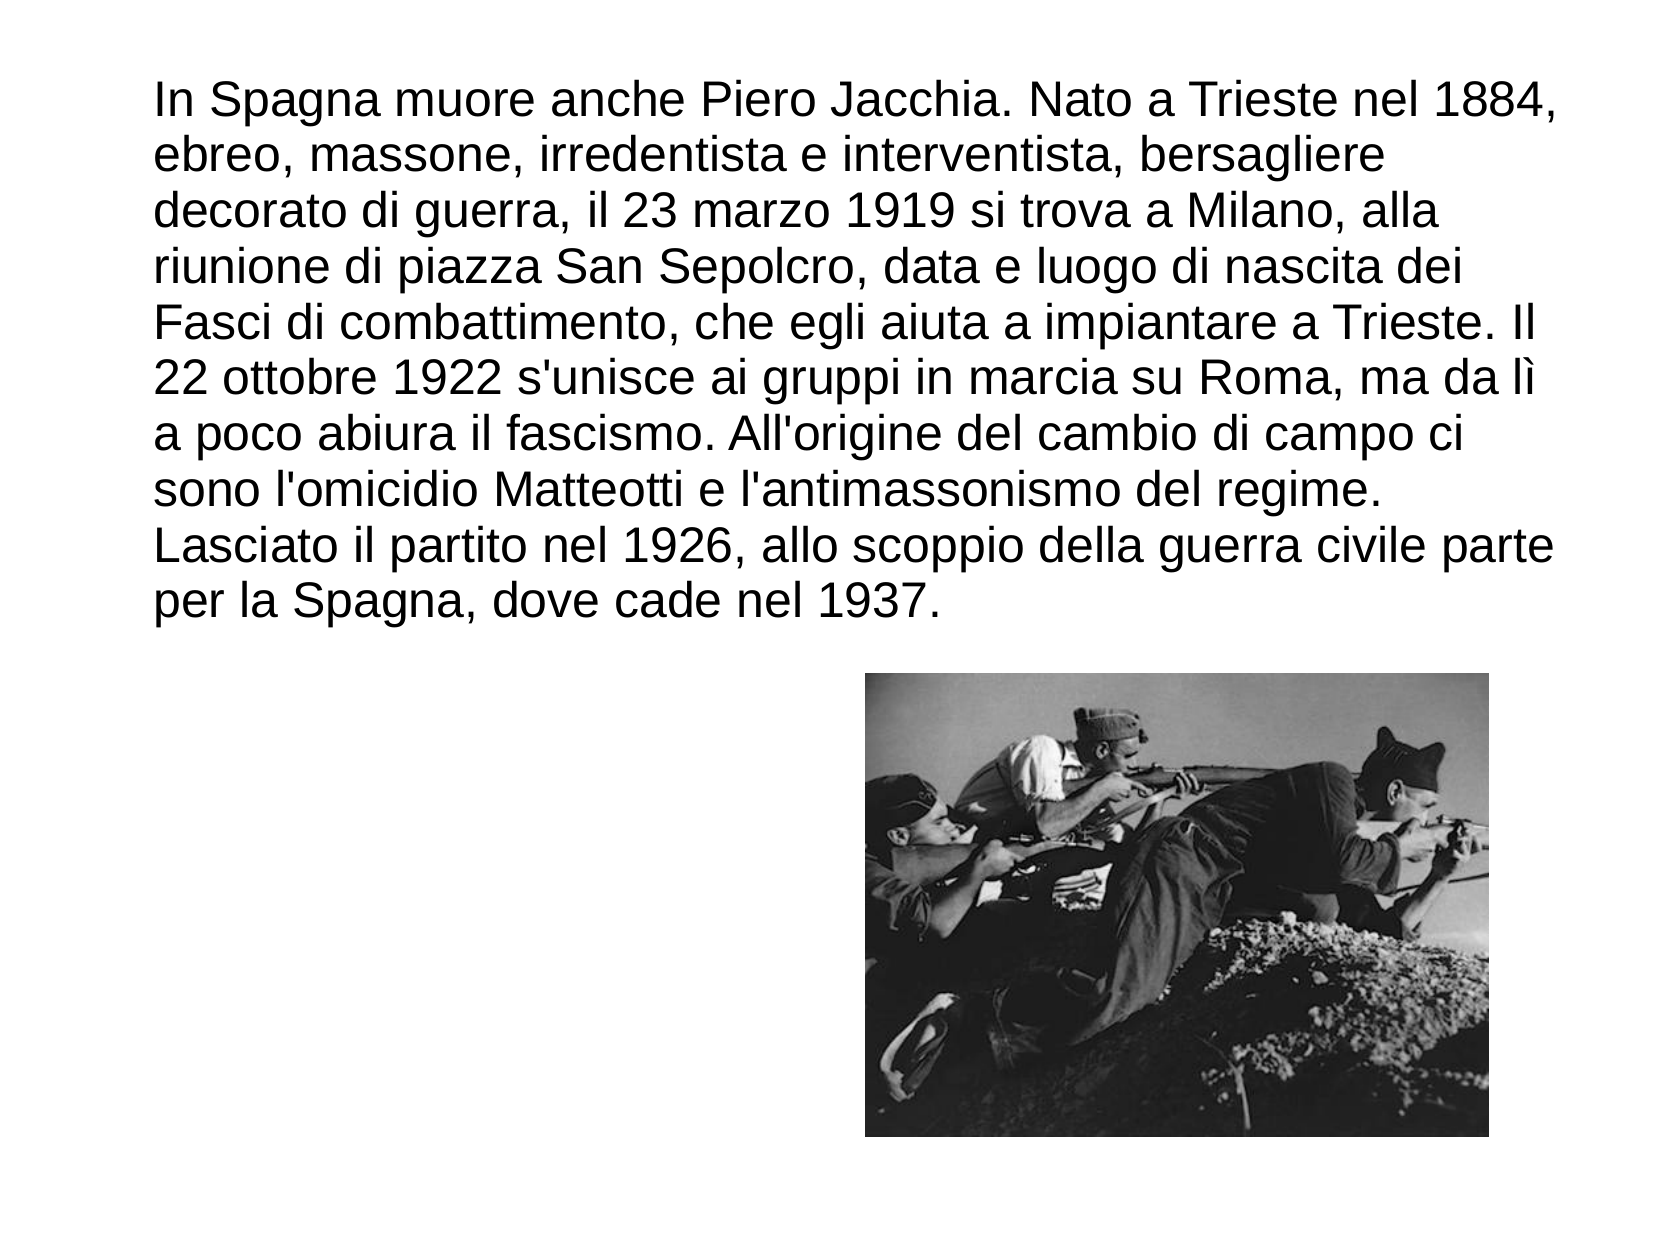

# In Spagna muore anche Piero Jacchia. Nato a Trieste nel 1884, ebreo, massone, irredentista e interventista, bersagliere decorato di guerra, il 23 marzo 1919 si trova a Milano, alla riunione di piazza San Sepolcro, data e luogo di nascita dei Fasci di combattimento, che egli aiuta a impiantare a Trieste. Il 22 ottobre 1922 s'unisce ai gruppi in marcia su Roma, ma da lì a poco abiura il fascismo. All'origine del cambio di campo ci sono l'omicidio Matteotti e l'antimassonismo del regime. Lasciato il partito nel 1926, allo scoppio della guerra civile parte per la Spagna, dove cade nel 1937.